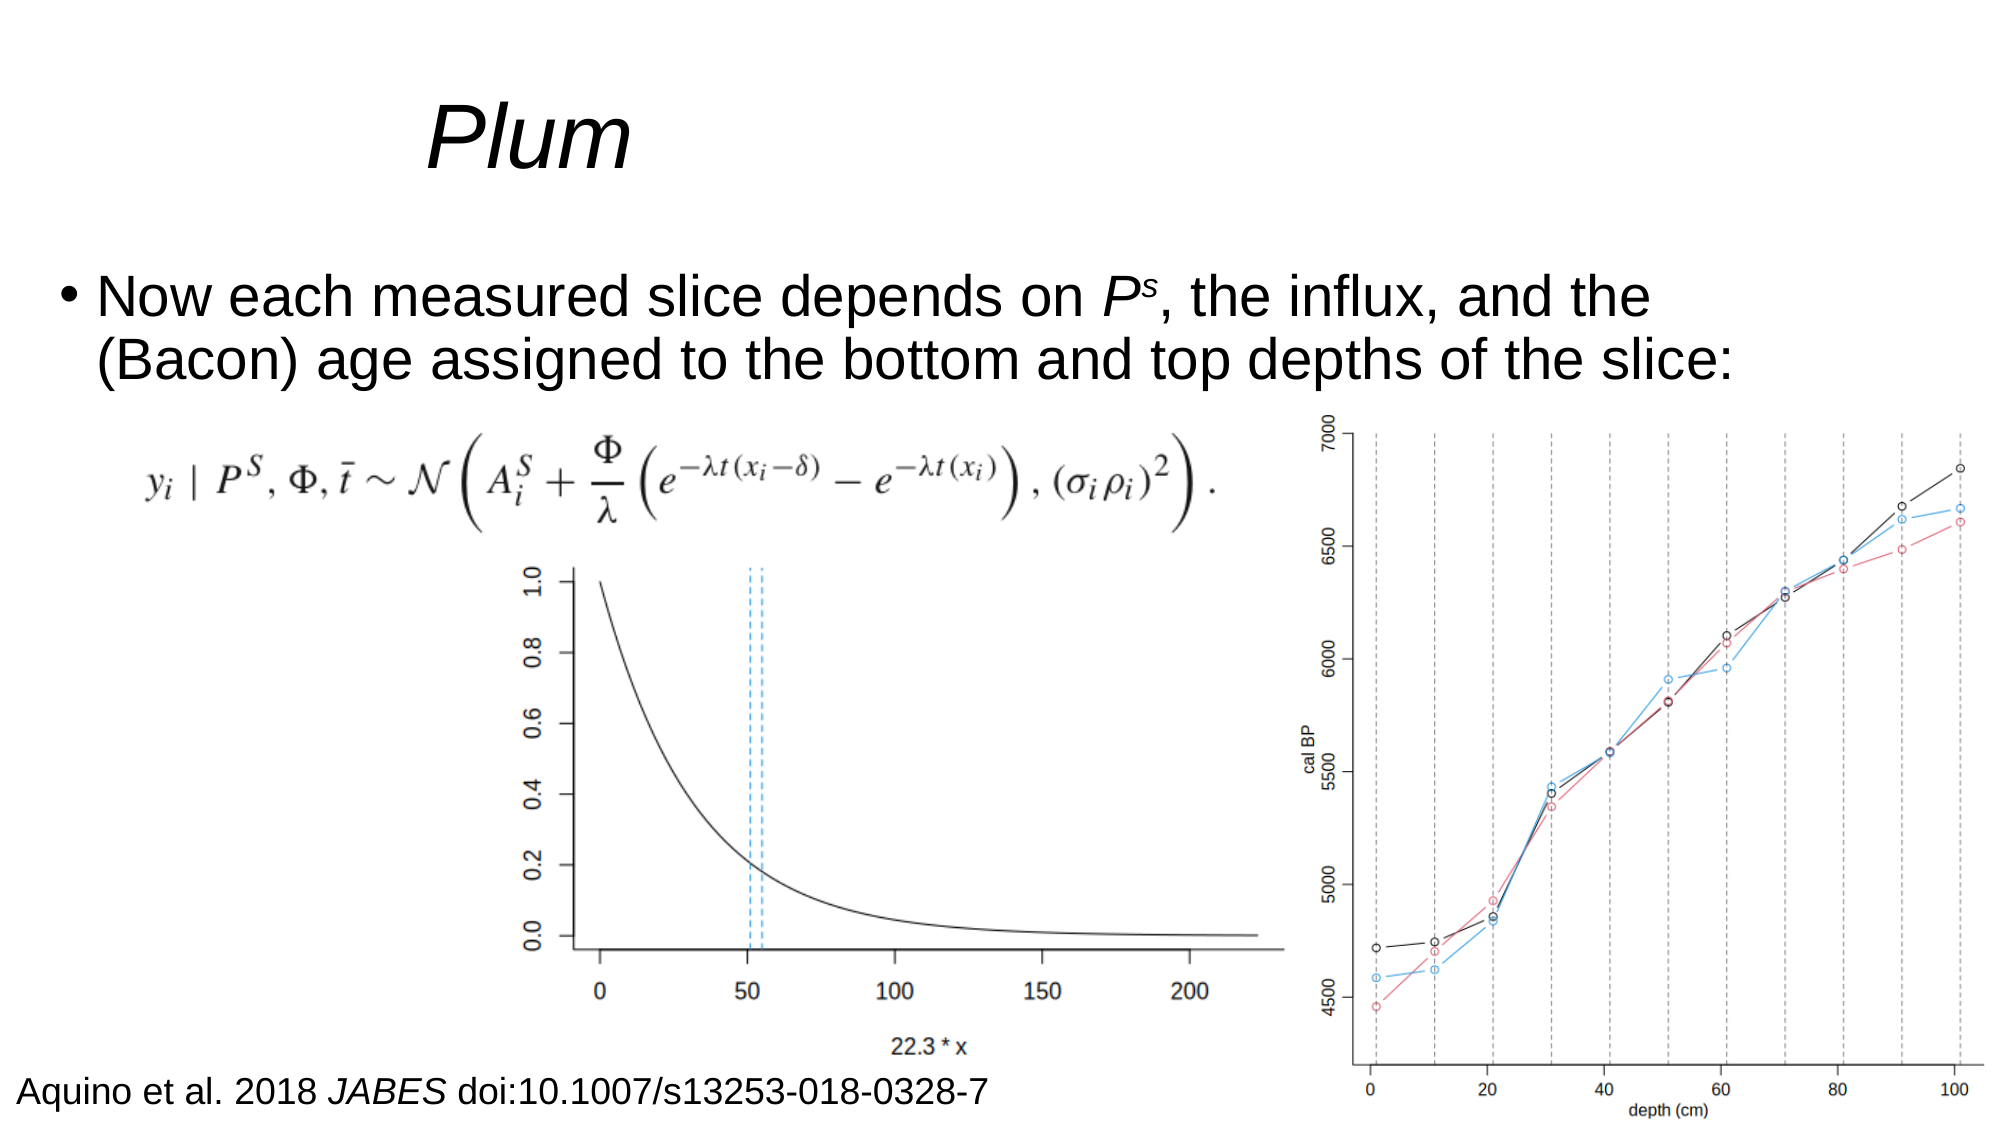

Plum
Now each measured slice depends on Ps, the influx, and the (Bacon) age assigned to the bottom and top depths of the slice:
Aquino et al. 2018 JABES doi:10.1007/s13253-018-0328-7